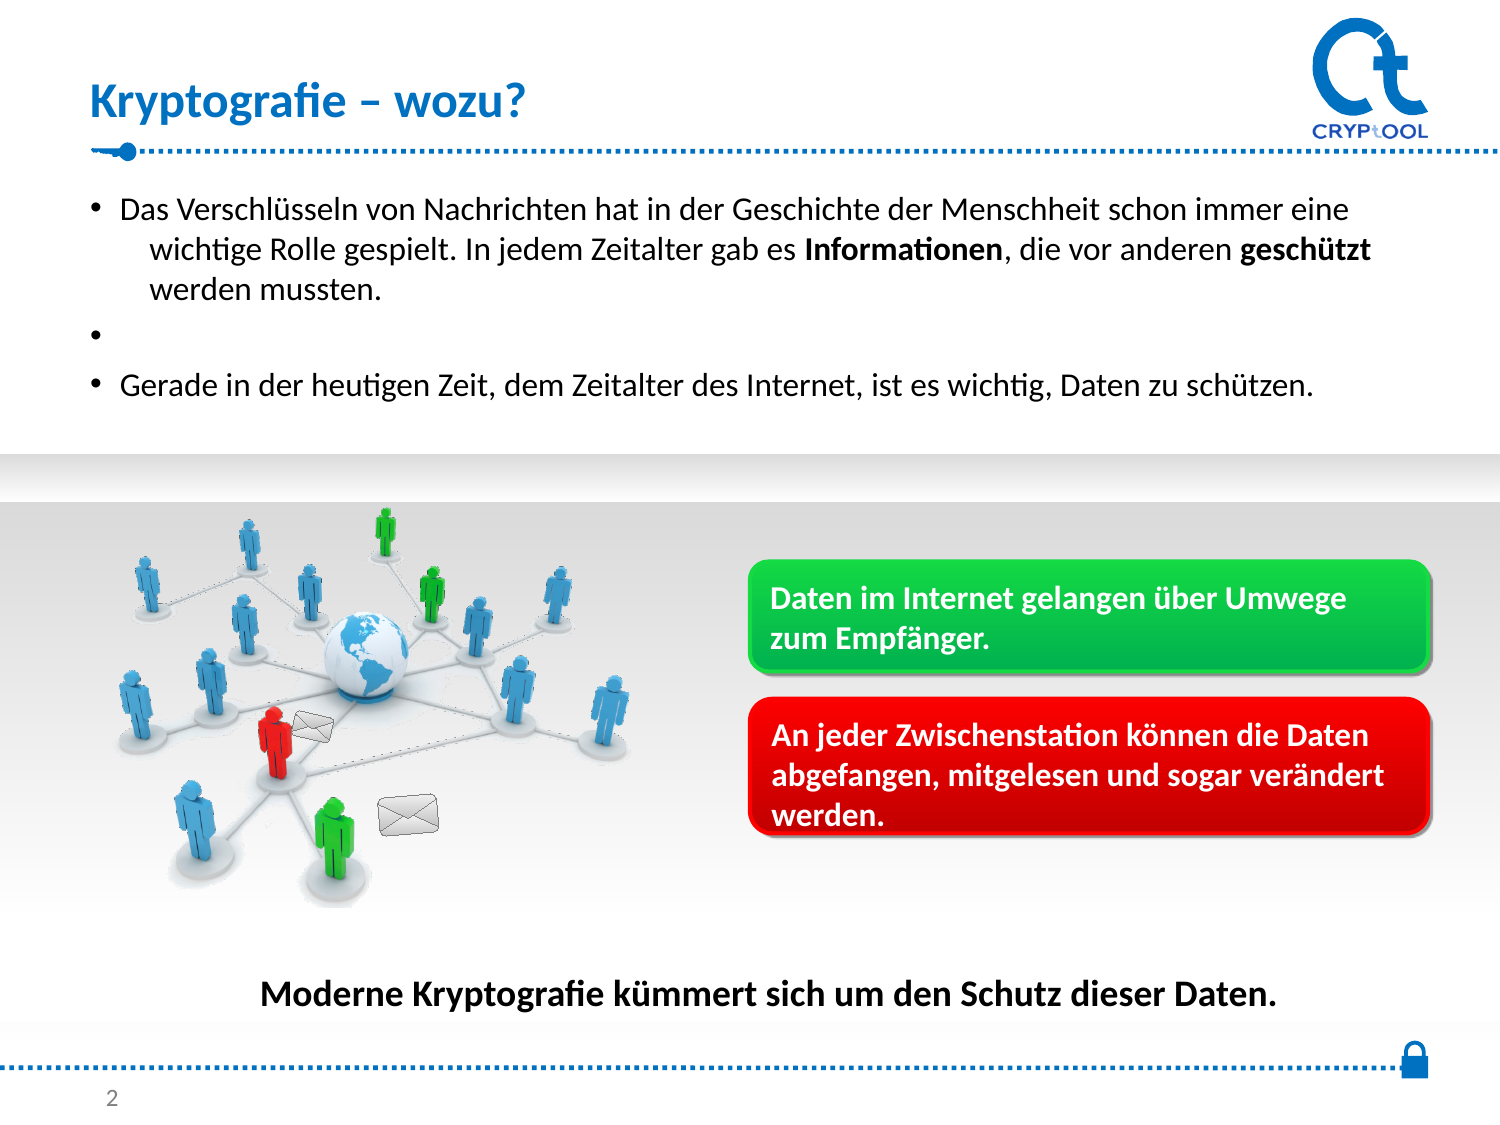

# Kryptografie – wozu?
Das Verschlüsseln von Nachrichten hat in der Geschichte der Menschheit schon immer eine wichtige Rolle gespielt. In jedem Zeitalter gab es Informationen, die vor anderen geschützt werden mussten.
Gerade in der heutigen Zeit, dem Zeitalter des Internet, ist es wichtig, Daten zu schützen.
Daten im Internet gelangen über Umwege
zum Empfänger.
An jeder Zwischenstation können die Daten abgefangen, mitgelesen und sogar verändert werden.
Moderne Kryptografie kümmert sich um den Schutz dieser Daten.
2